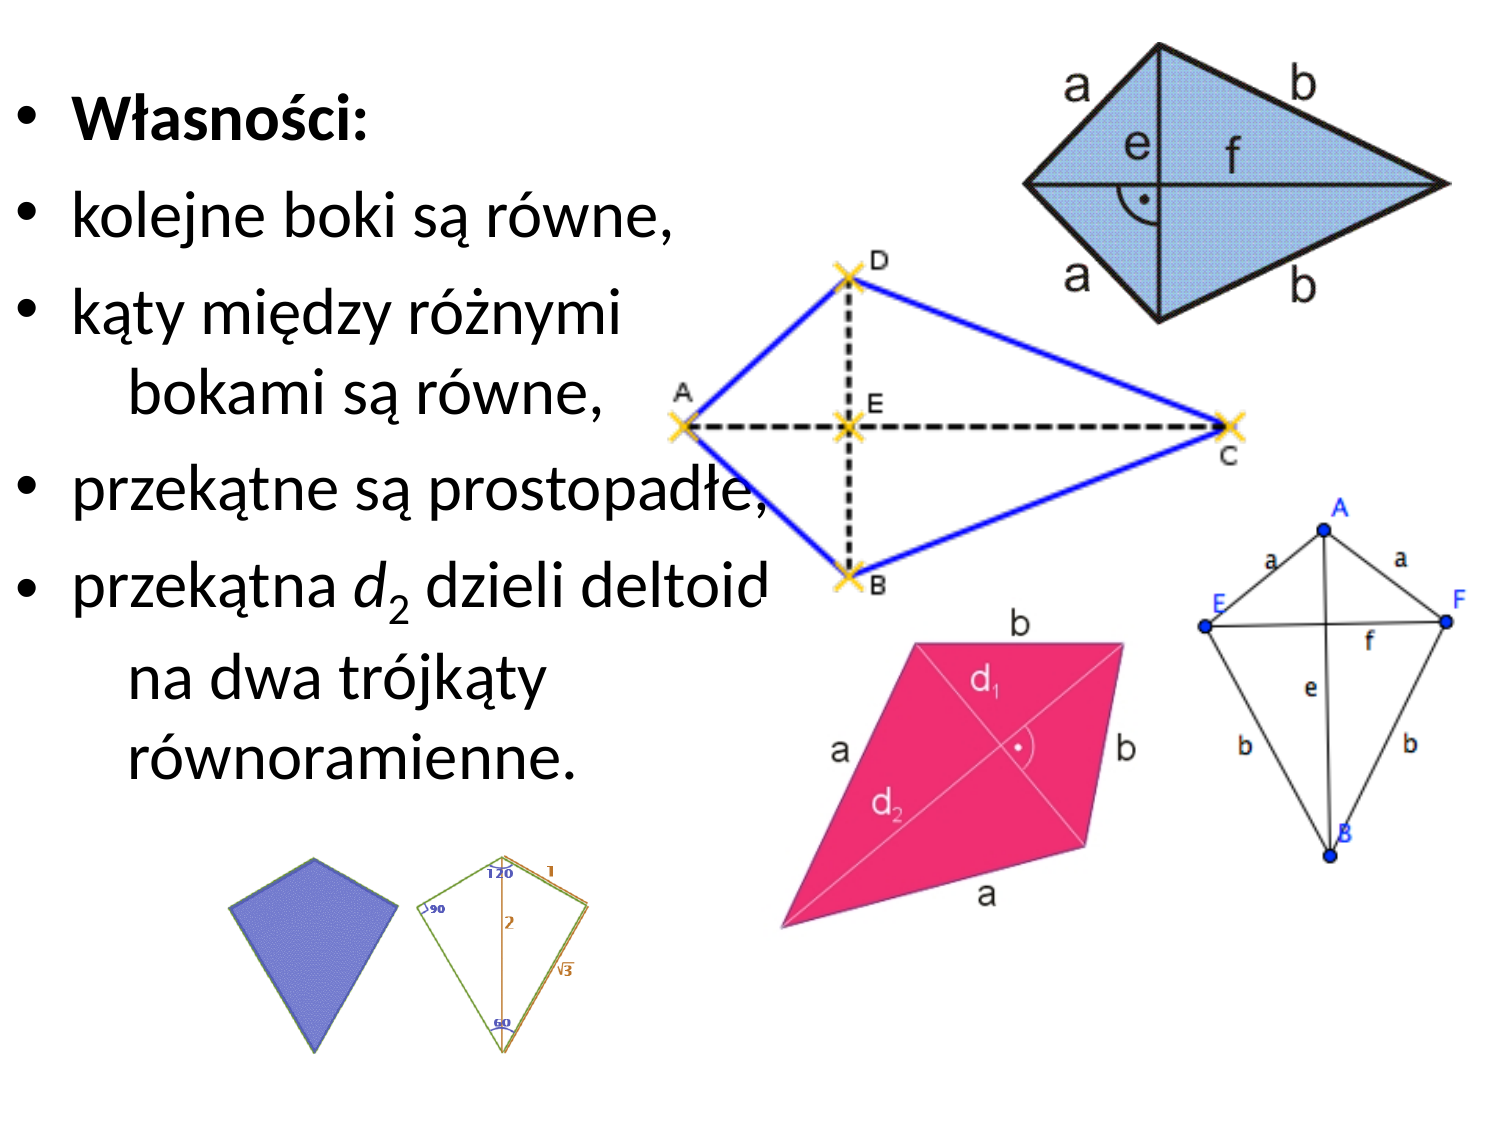

#
Własności:
kolejne boki są równe,
kąty między różnymi bokami są równe,
przekątne są prostopadłe,
przekątna d2 dzieli deltoid na dwa trójkąty równoramienne.